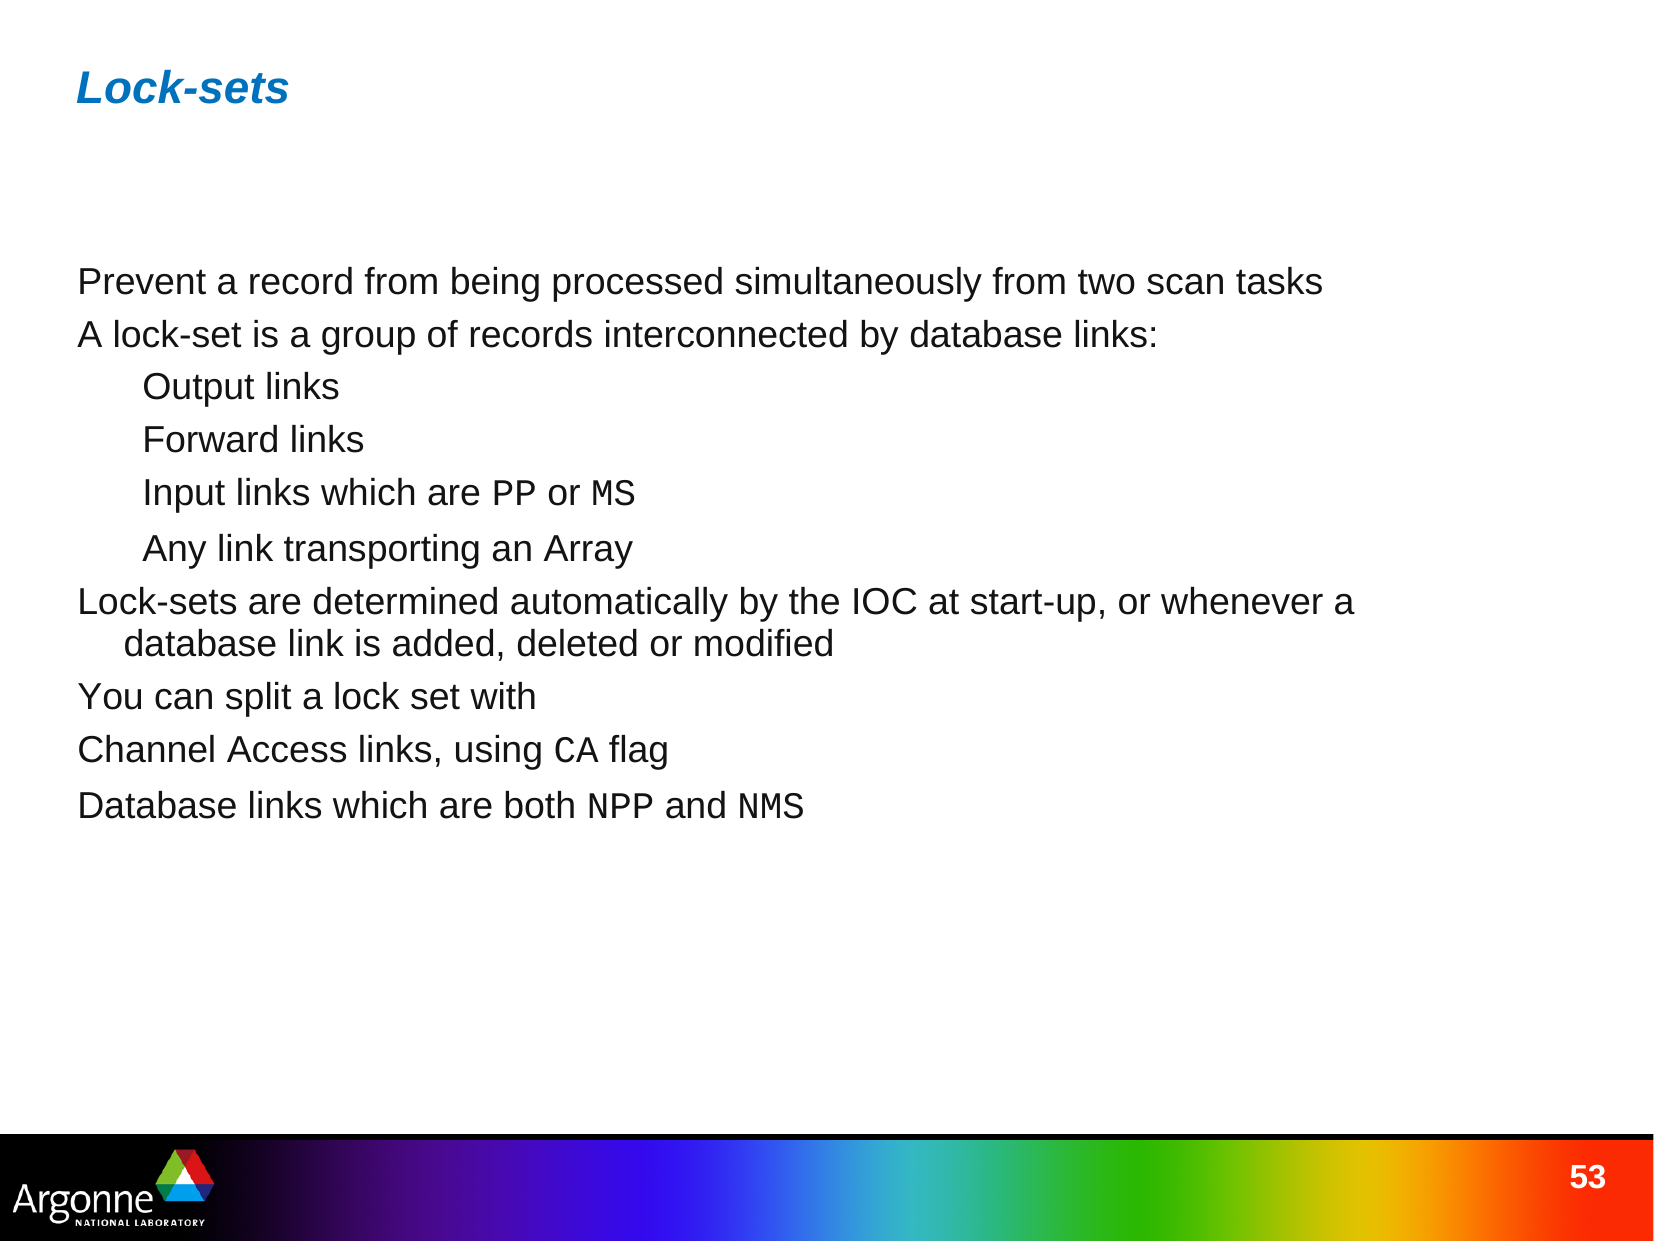

# Lock-sets
Prevent a record from being processed simultaneously from two scan tasks
A lock-set is a group of records interconnected by database links:
Output links
Forward links
Input links which are PP or MS
Any link transporting an Array
Lock-sets are determined automatically by the IOC at start-up, or whenever a database link is added, deleted or modified
You can split a lock set with
Channel Access links, using CA flag
Database links which are both NPP and NMS
53